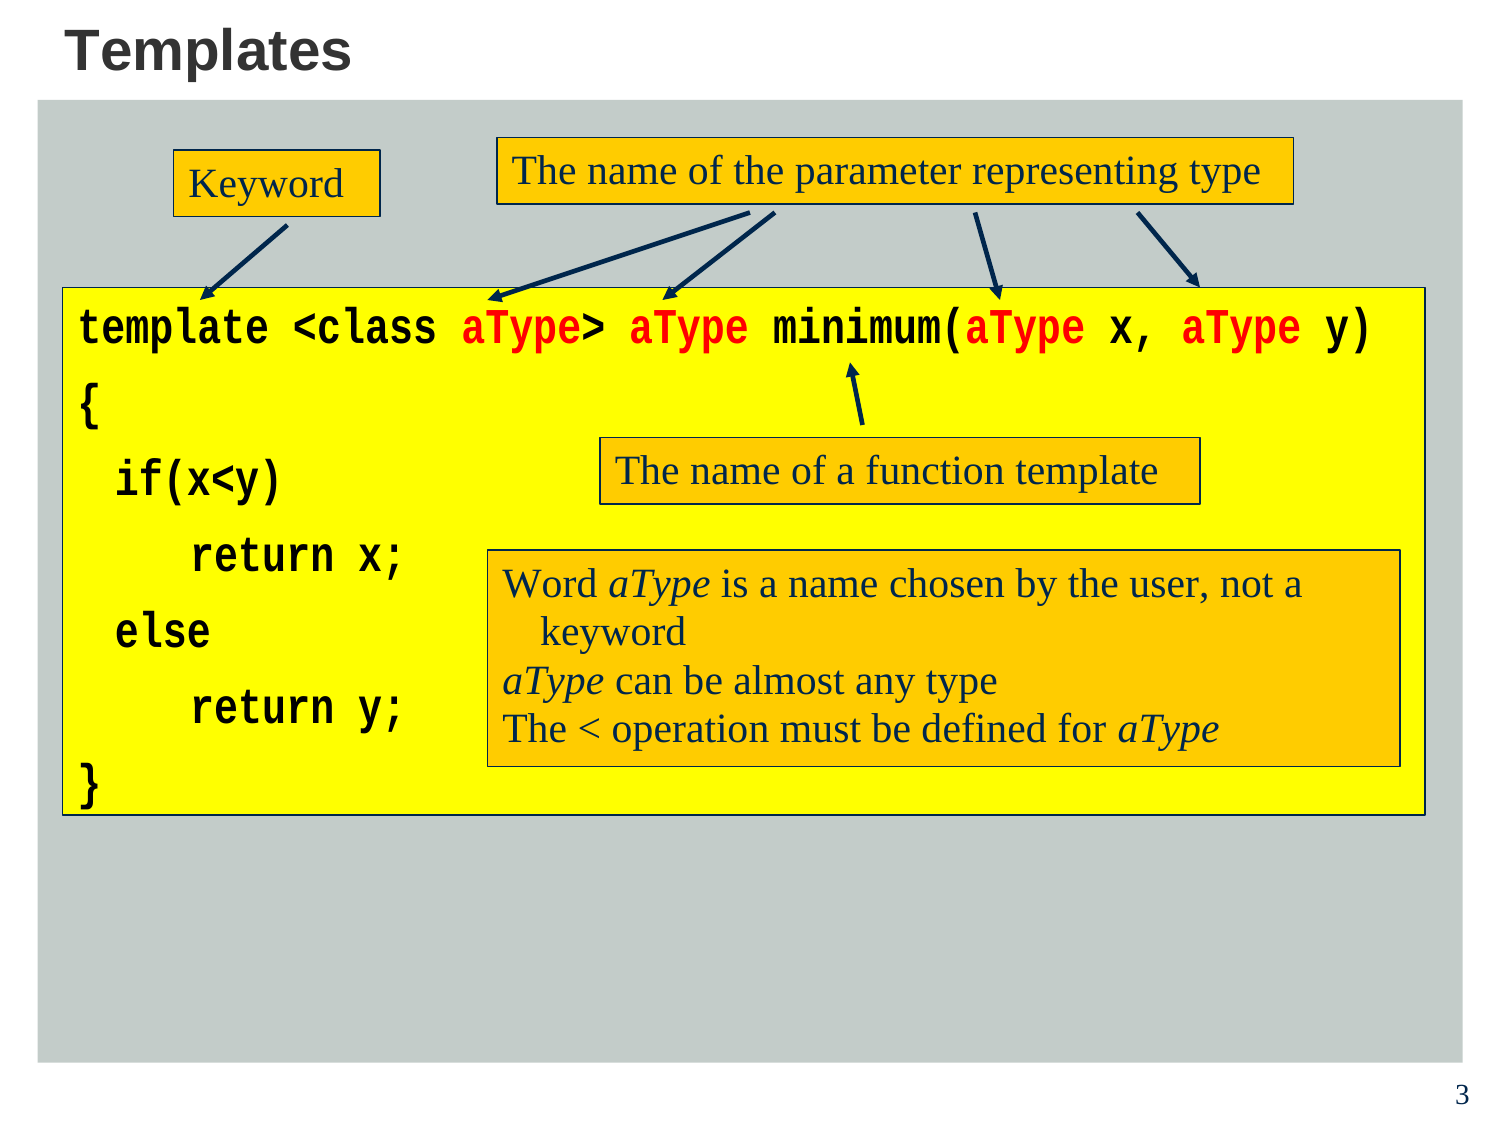

# Templates
The name of the parameter representing type
Keyword
template <class aType> aType minimum(aType x, aType y)
{
	if(x<y)
		return x;
	else
		return y;
}
The name of a function template
Word aType is a name chosen by the user, not a keyword
aType can be almost any type
The < operation must be defined for aType